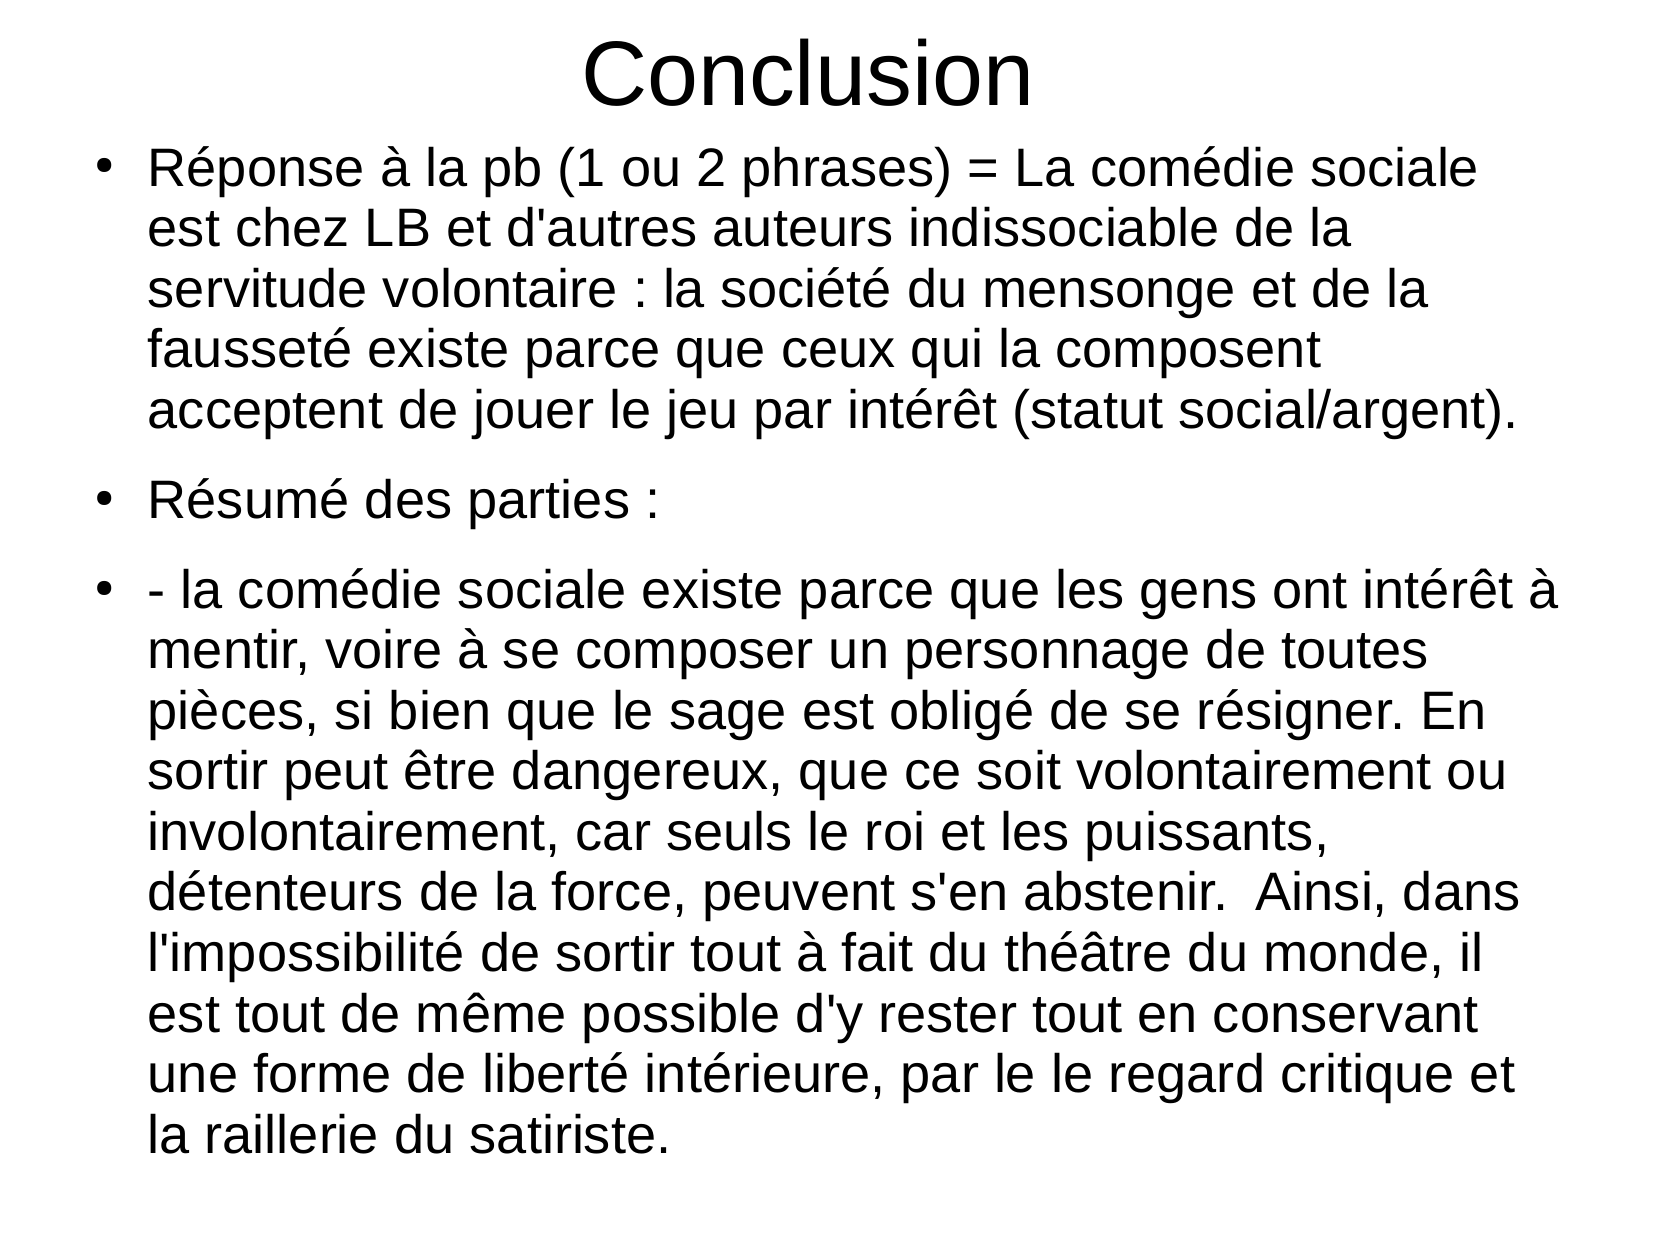

# Conclusion
Réponse à la pb (1 ou 2 phrases) = La comédie sociale est chez LB et d'autres auteurs indissociable de la servitude volontaire : la société du mensonge et de la fausseté existe parce que ceux qui la composent acceptent de jouer le jeu par intérêt (statut social/argent).
Résumé des parties :
- la comédie sociale existe parce que les gens ont intérêt à mentir, voire à se composer un personnage de toutes pièces, si bien que le sage est obligé de se résigner. En sortir peut être dangereux, que ce soit volontairement ou involontairement, car seuls le roi et les puissants, détenteurs de la force, peuvent s'en abstenir. Ainsi, dans l'impossibilité de sortir tout à fait du théâtre du monde, il est tout de même possible d'y rester tout en conservant une forme de liberté intérieure, par le le regard critique et la raillerie du satiriste.